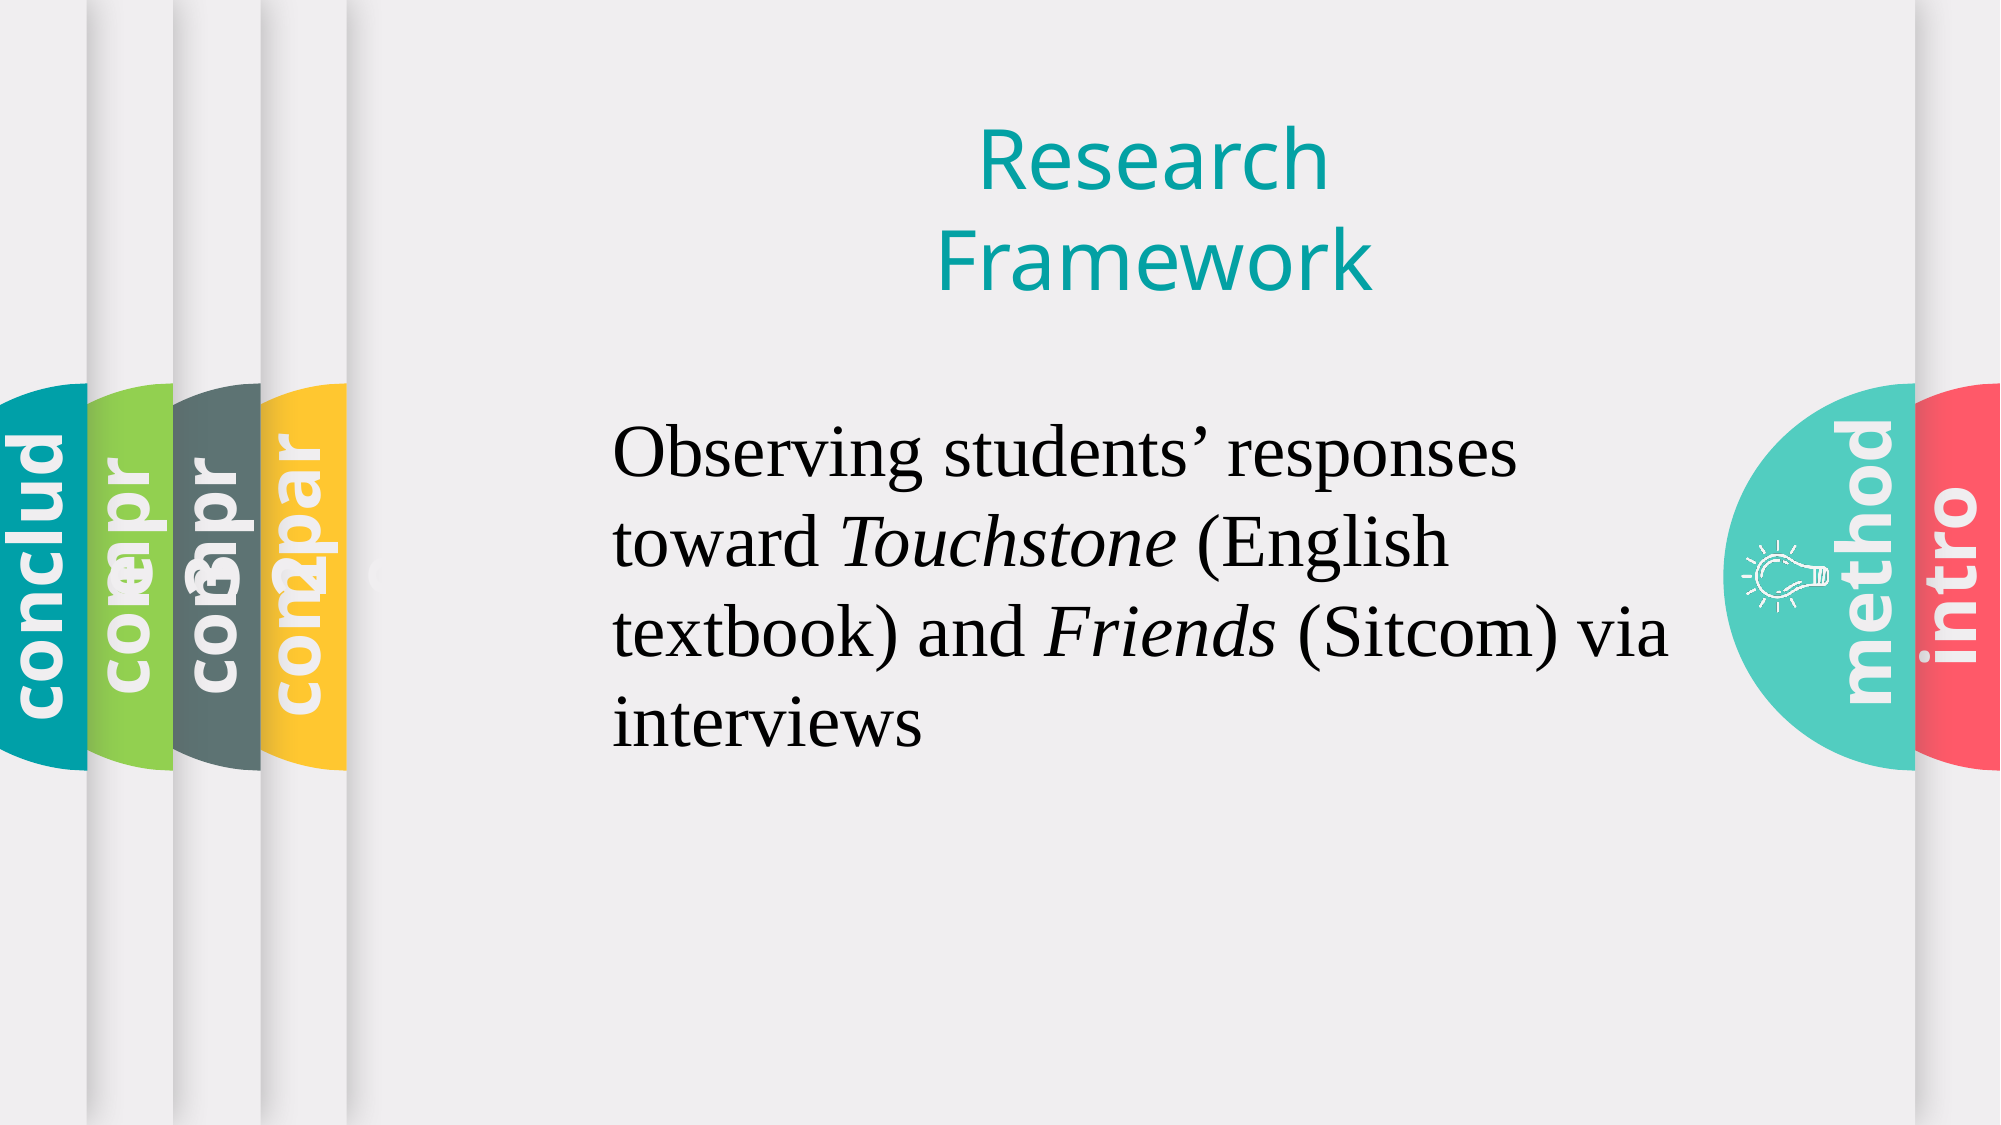

conclude
compr 2
compare
compr 3
intro
method
Research Framework
Observing students’ responses toward Touchstone (English textbook) and Friends (Sitcom) via interviews